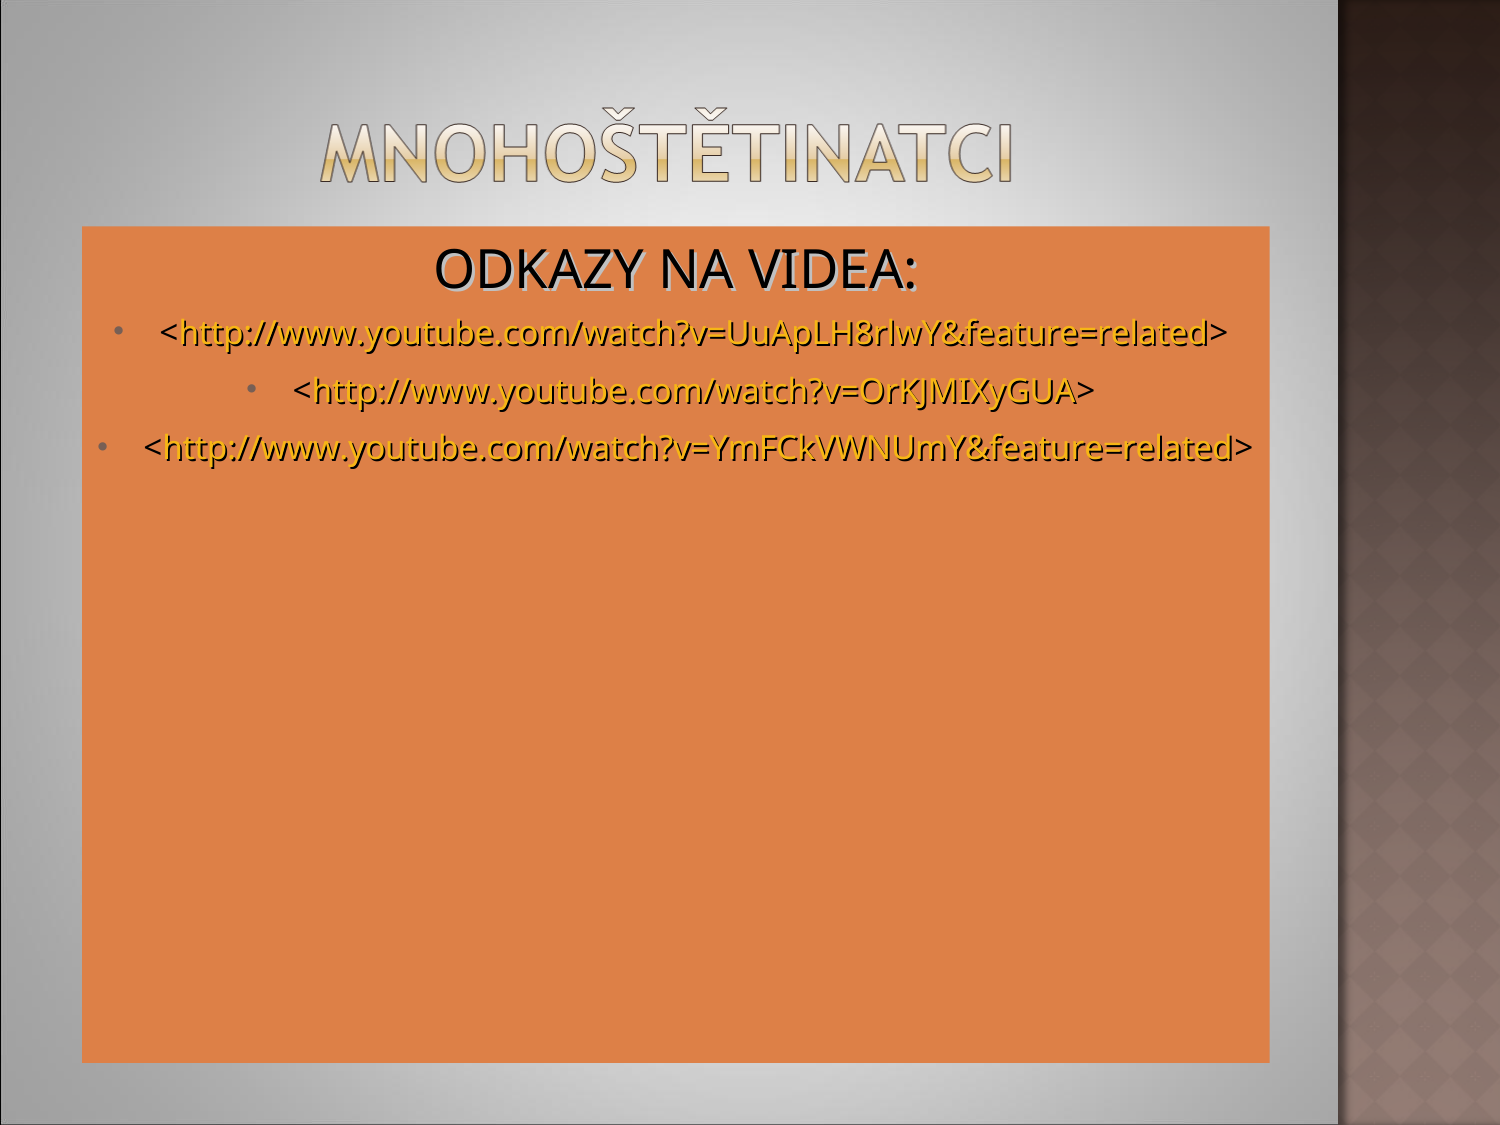

# ODKAZY NA VIDEA:
<http://www.youtube.com/watch?v=UuApLH8rlwY&feature=related>
<http://www.youtube.com/watch?v=OrKJMIXyGUA>
<http://www.youtube.com/watch?v=YmFCkVWNUmY&feature=related>